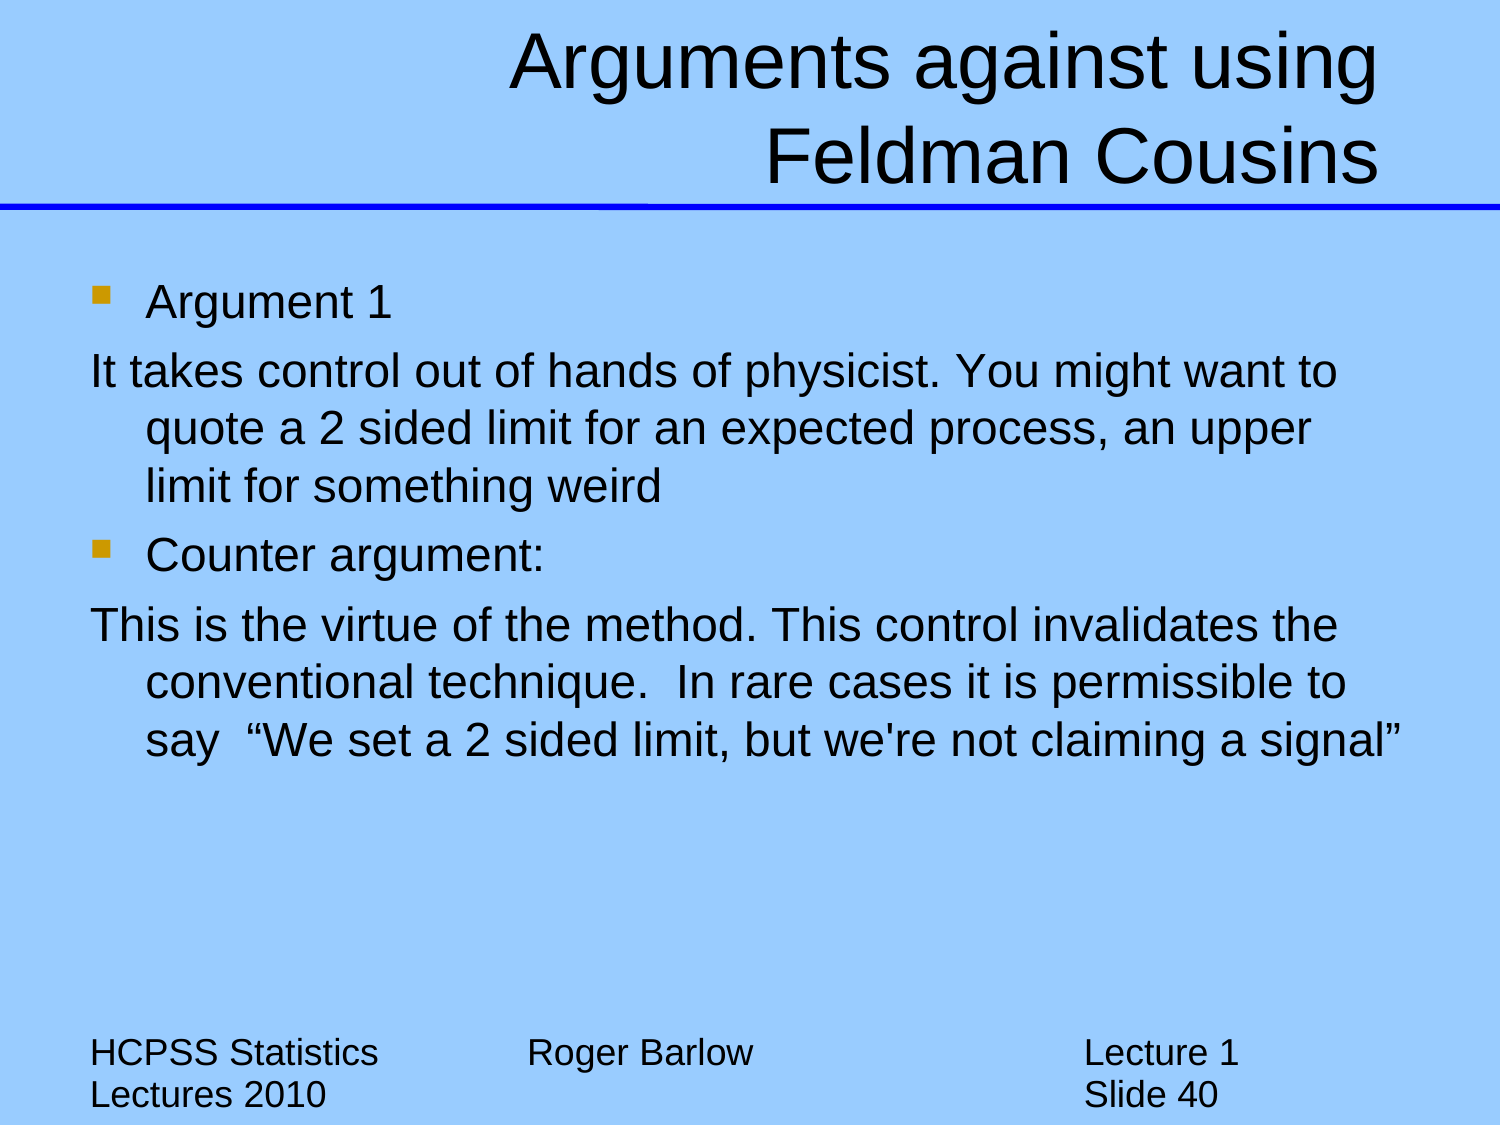

# Arguments against using Feldman Cousins
Argument 1
It takes control out of hands of physicist. You might want to quote a 2 sided limit for an expected process, an upper limit for something weird
Counter argument:
This is the virtue of the method. This control invalidates the conventional technique. In rare cases it is permissible to say “We set a 2 sided limit, but we're not claiming a signal”
40